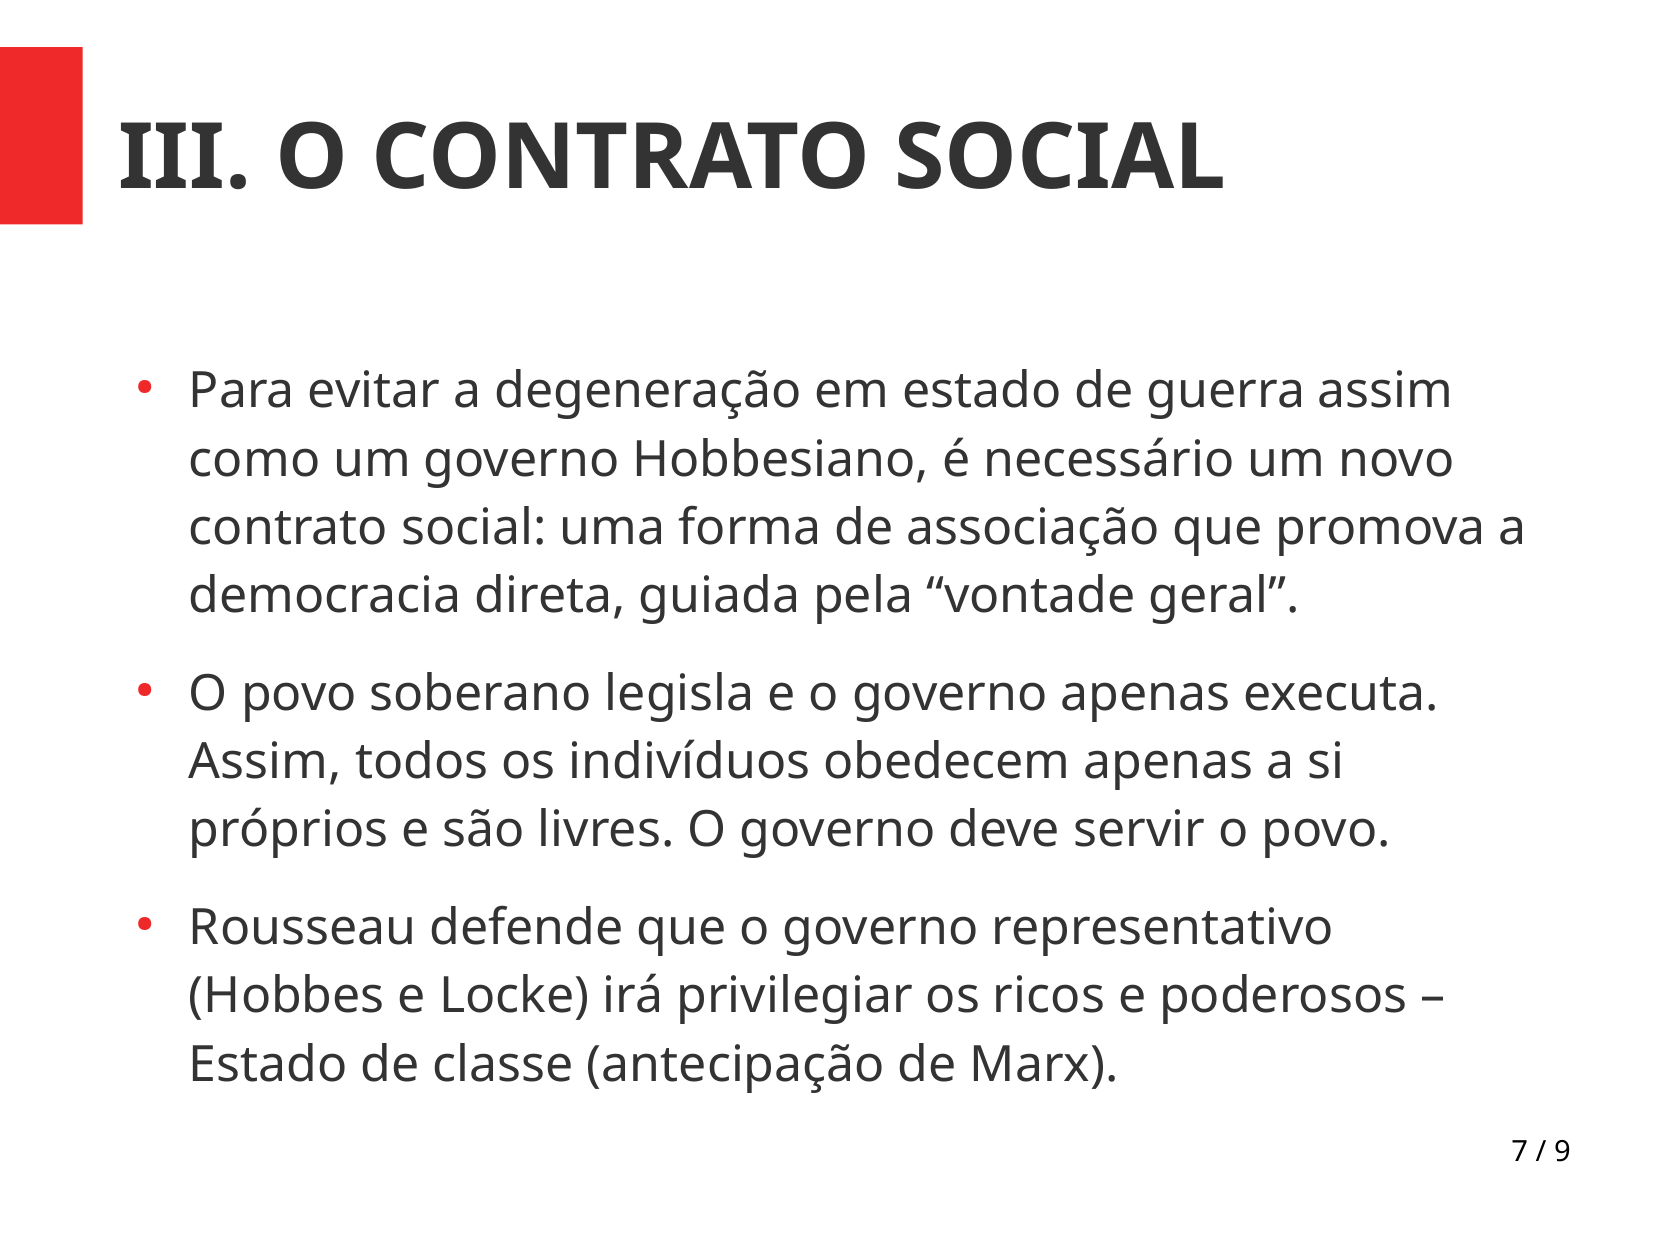

# III. O CONTRATO SOCIAL
Para evitar a degeneração em estado de guerra assim como um governo Hobbesiano, é necessário um novo contrato social: uma forma de associação que promova a democracia direta, guiada pela “vontade geral”.
O povo soberano legisla e o governo apenas executa. Assim, todos os indivíduos obedecem apenas a si próprios e são livres. O governo deve servir o povo.
Rousseau defende que o governo representativo (Hobbes e Locke) irá privilegiar os ricos e poderosos – Estado de classe (antecipação de Marx).
7